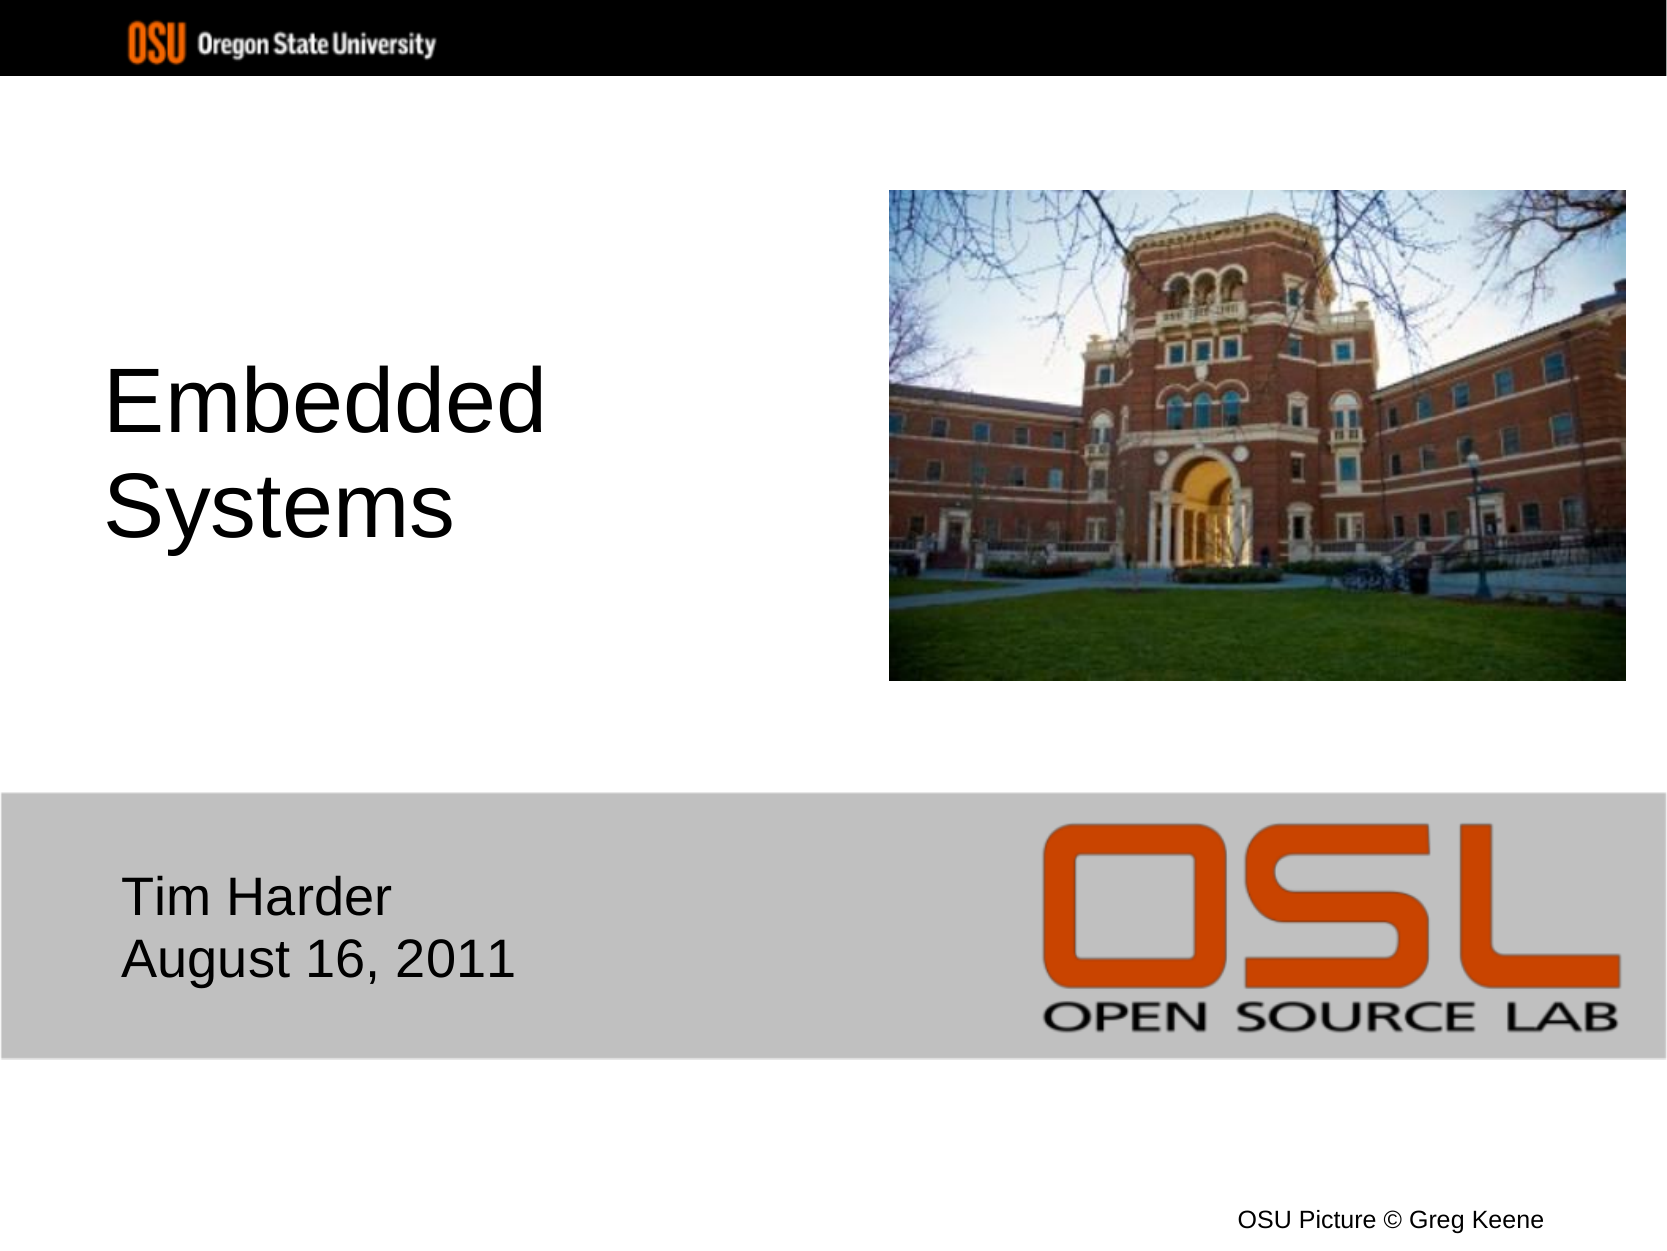

# Embedded Systems
Tim Harder
August 16, 2011
OSU Picture © Greg Keene